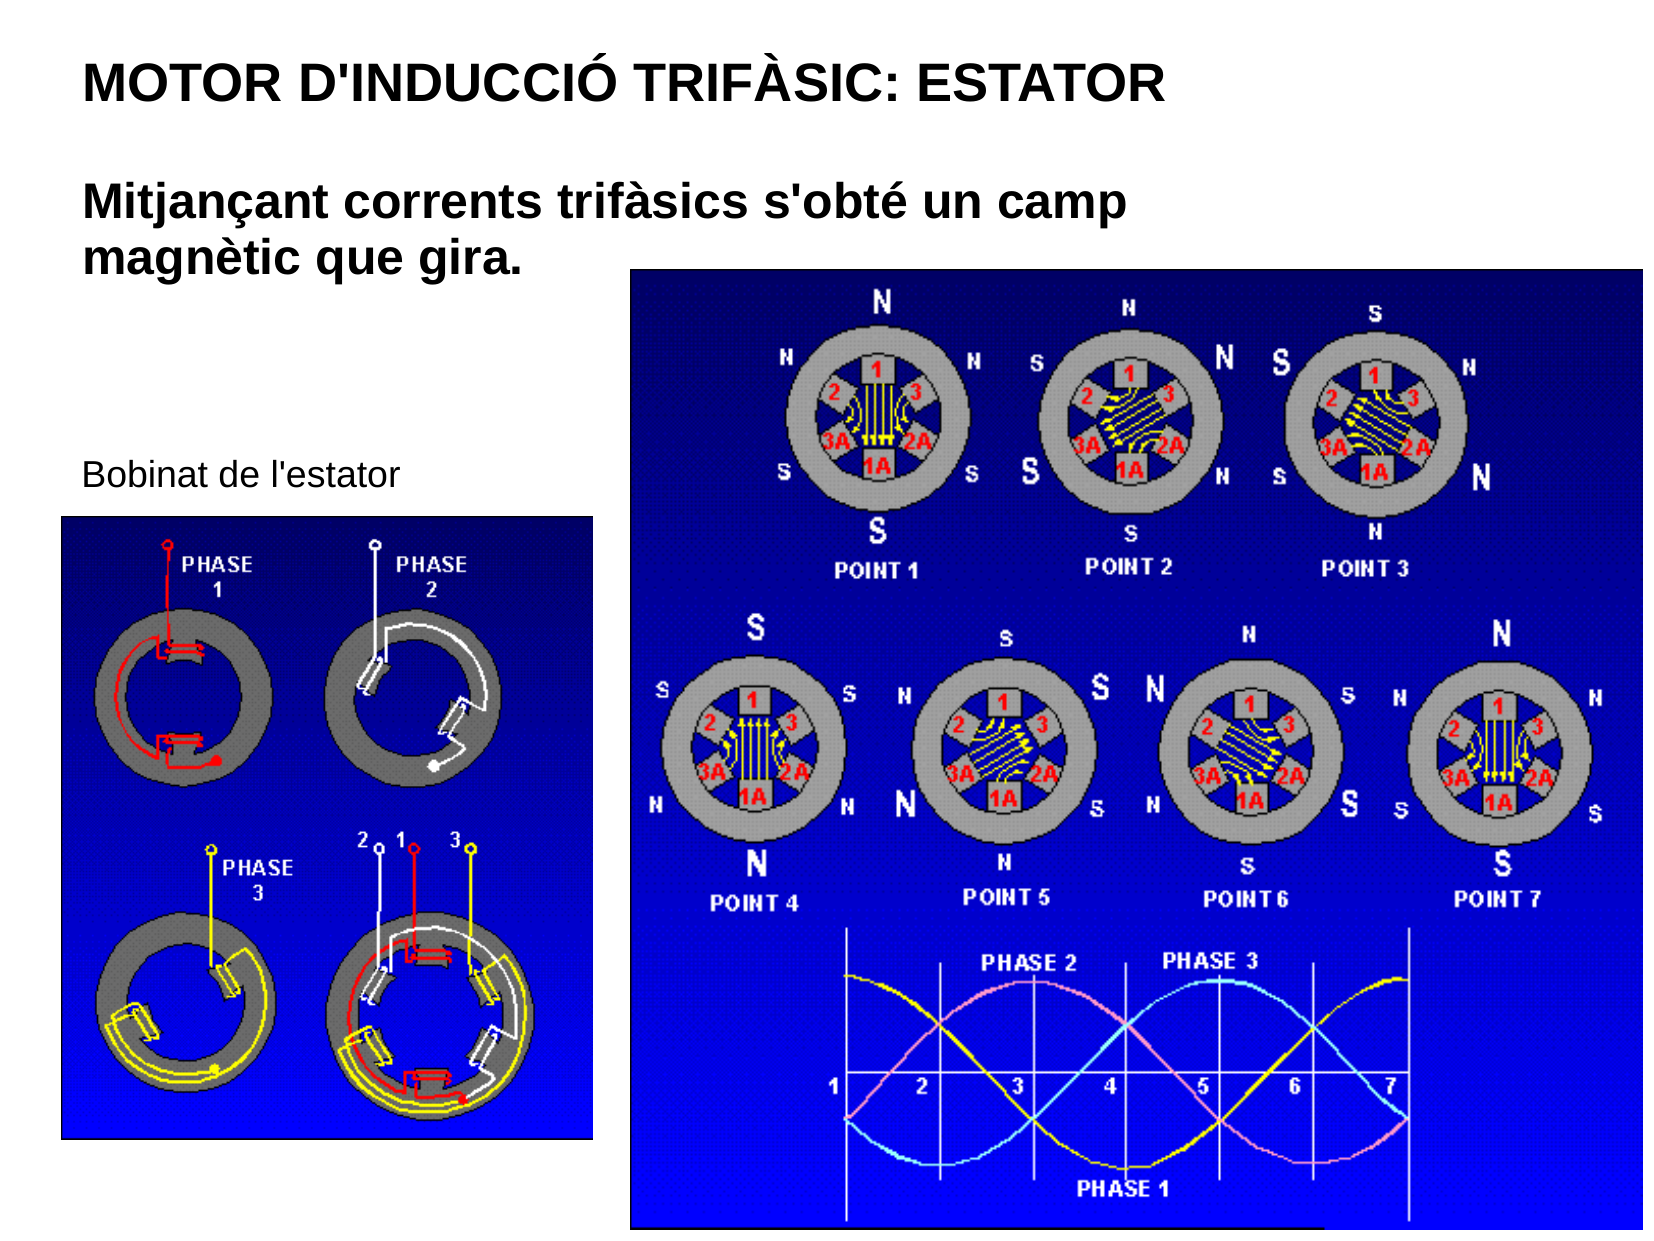

MOTOR D'INDUCCIÓ TRIFÀSIC: ESTATOR
Mitjançant corrents trifàsics s'obté un camp magnètic que gira.
Bobinat de l'estator
17